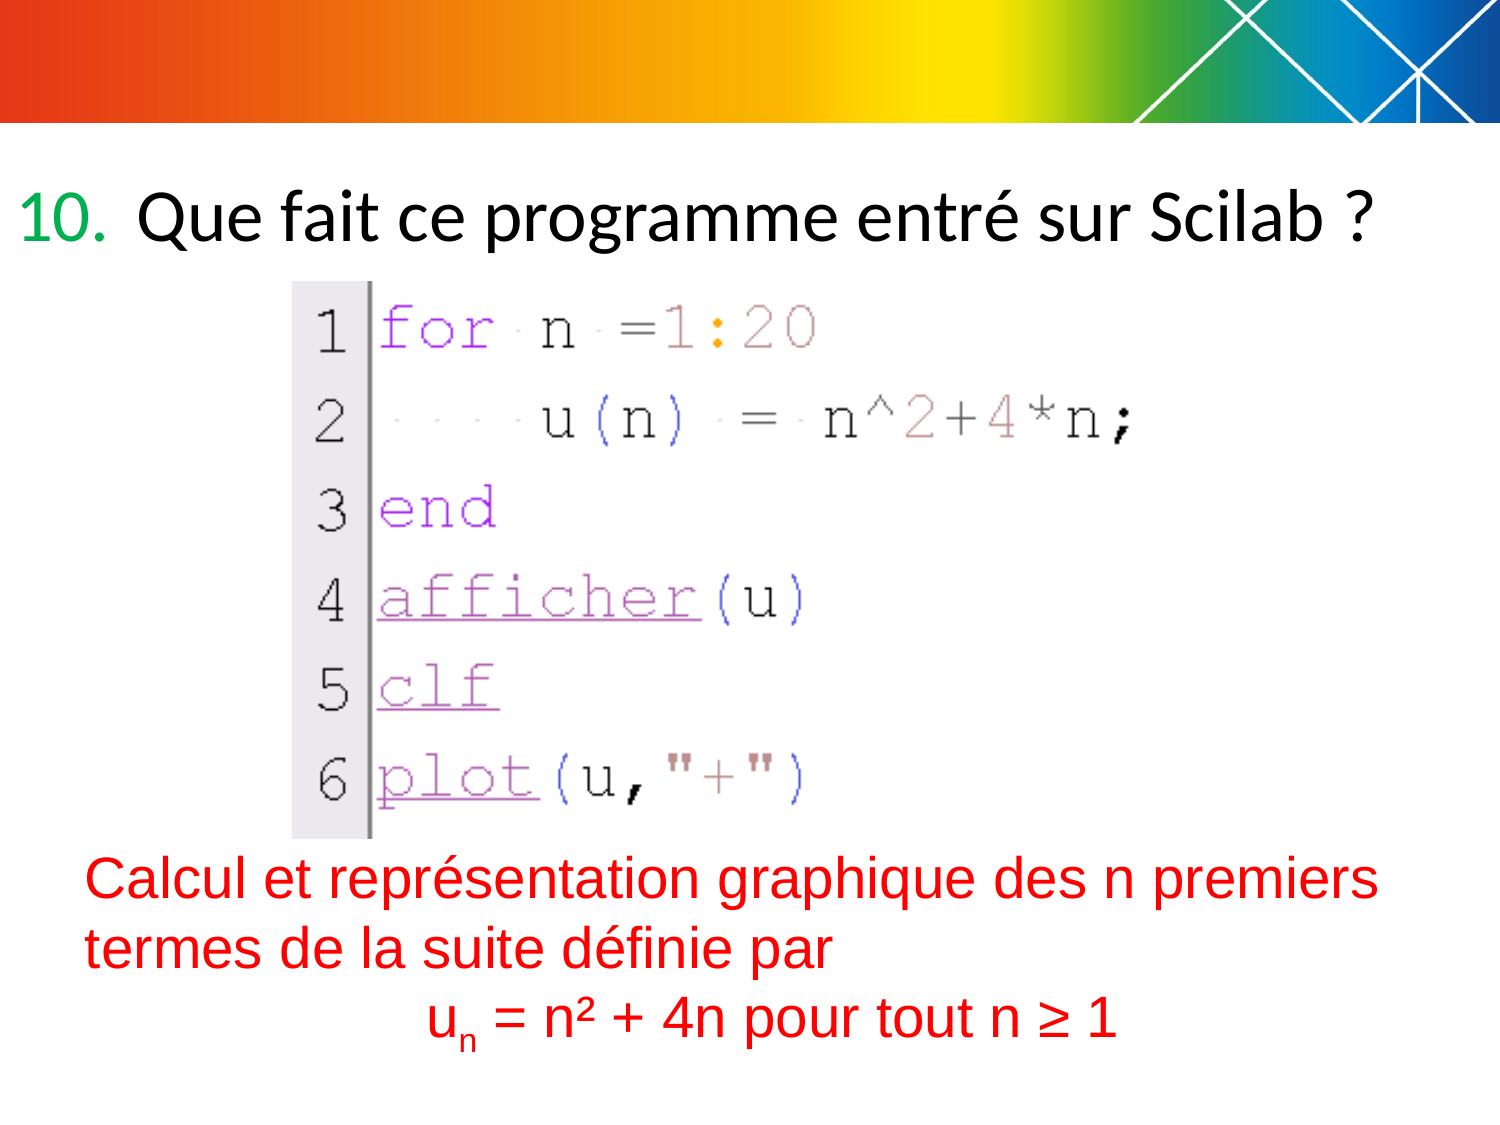

# Que fait ce programme entré sur Scilab ?
Calcul et représentation graphique des n premiers termes de la suite définie par
 un = n² + 4n pour tout n ≥ 1